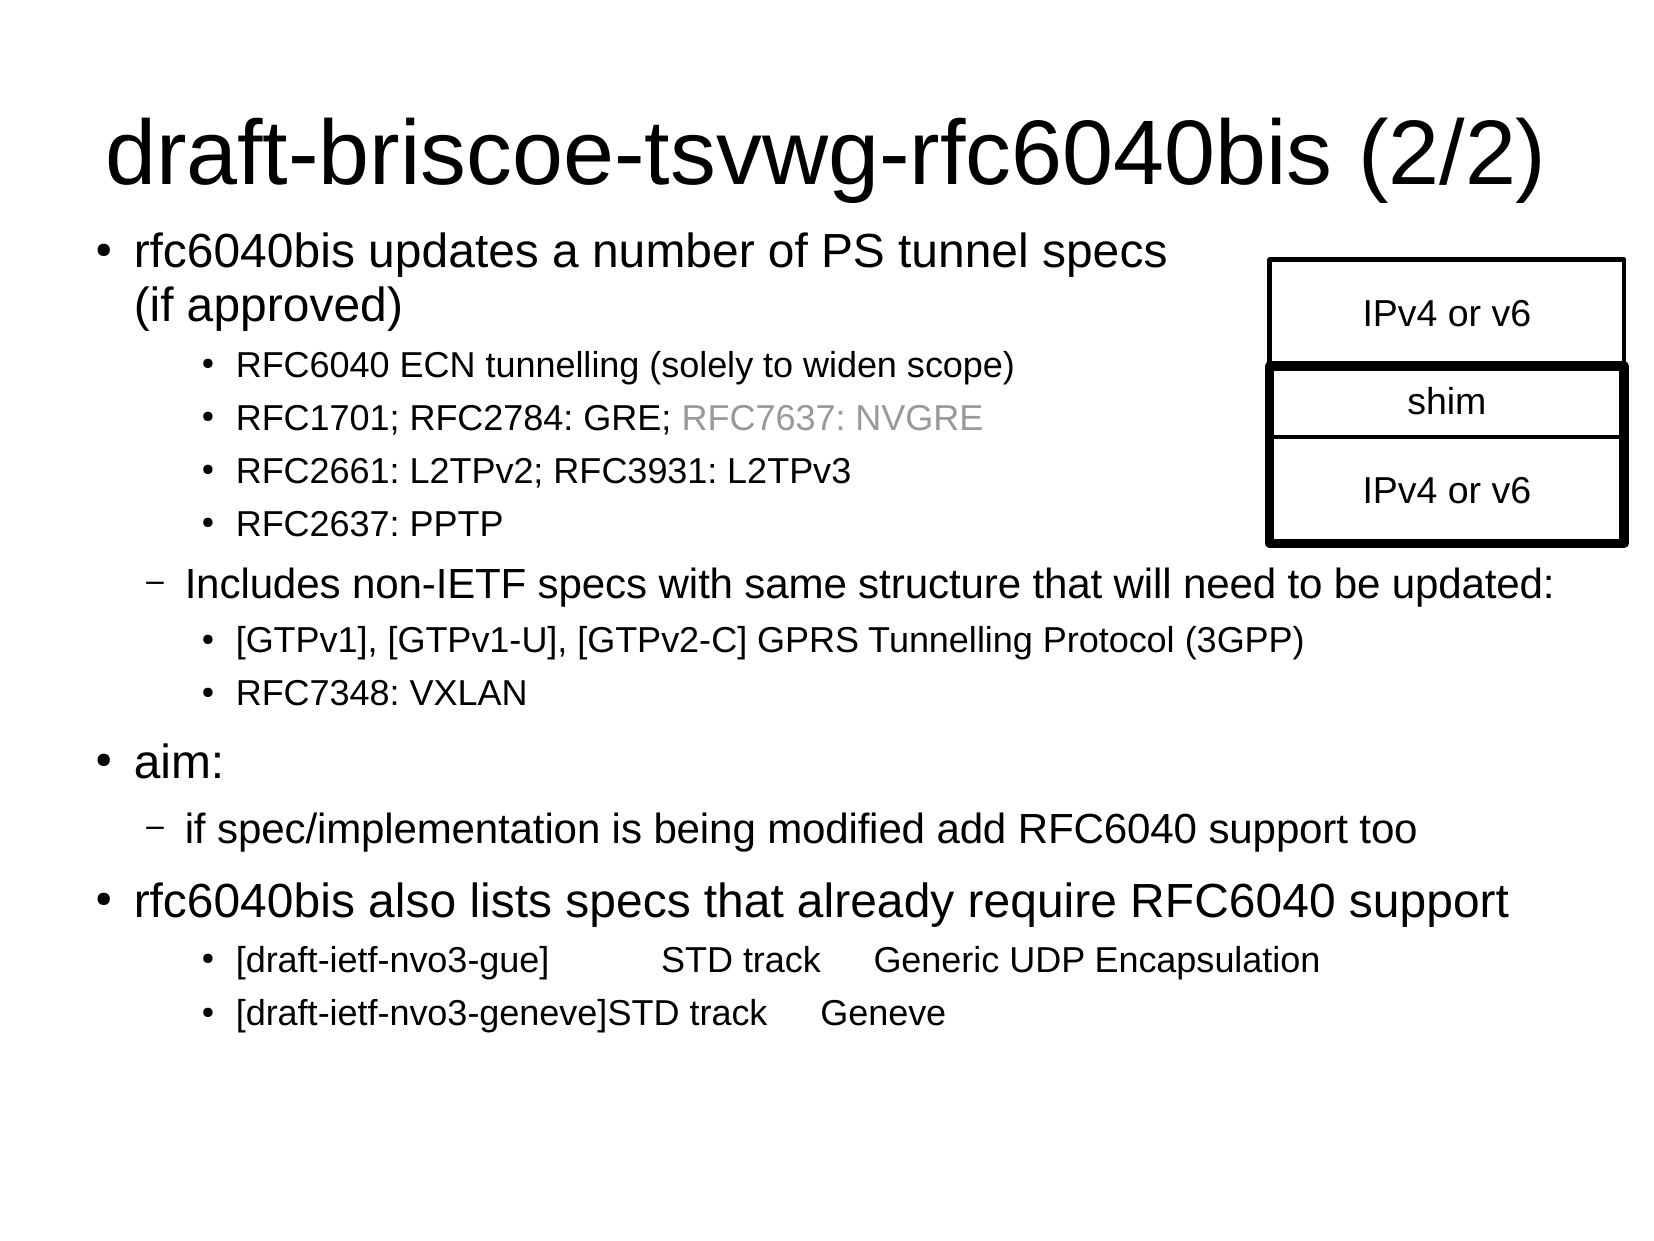

# draft-briscoe-tsvwg-rfc6040bis (2/2)
rfc6040bis updates a number of PS tunnel specs
(if approved)
RFC6040 ECN tunnelling (solely to widen scope)
RFC1701; RFC2784: GRE; RFC7637: NVGRE
RFC2661: L2TPv2; RFC3931: L2TPv3
RFC2637: PPTP
Includes non-IETF specs with same structure that will need to be updated:
[GTPv1], [GTPv1-U], [GTPv2-C] GPRS Tunnelling Protocol (3GPP)
RFC7348: VXLAN
aim:
if spec/implementation is being modified add RFC6040 support too
rfc6040bis also lists specs that already require RFC6040 support
[draft-ietf-nvo3-gue] 	 	STD track 	Generic UDP Encapsulation
[draft-ietf-nvo3-geneve]	STD track 	Geneve
IPv4 or v6
shim
IPv4 or v6